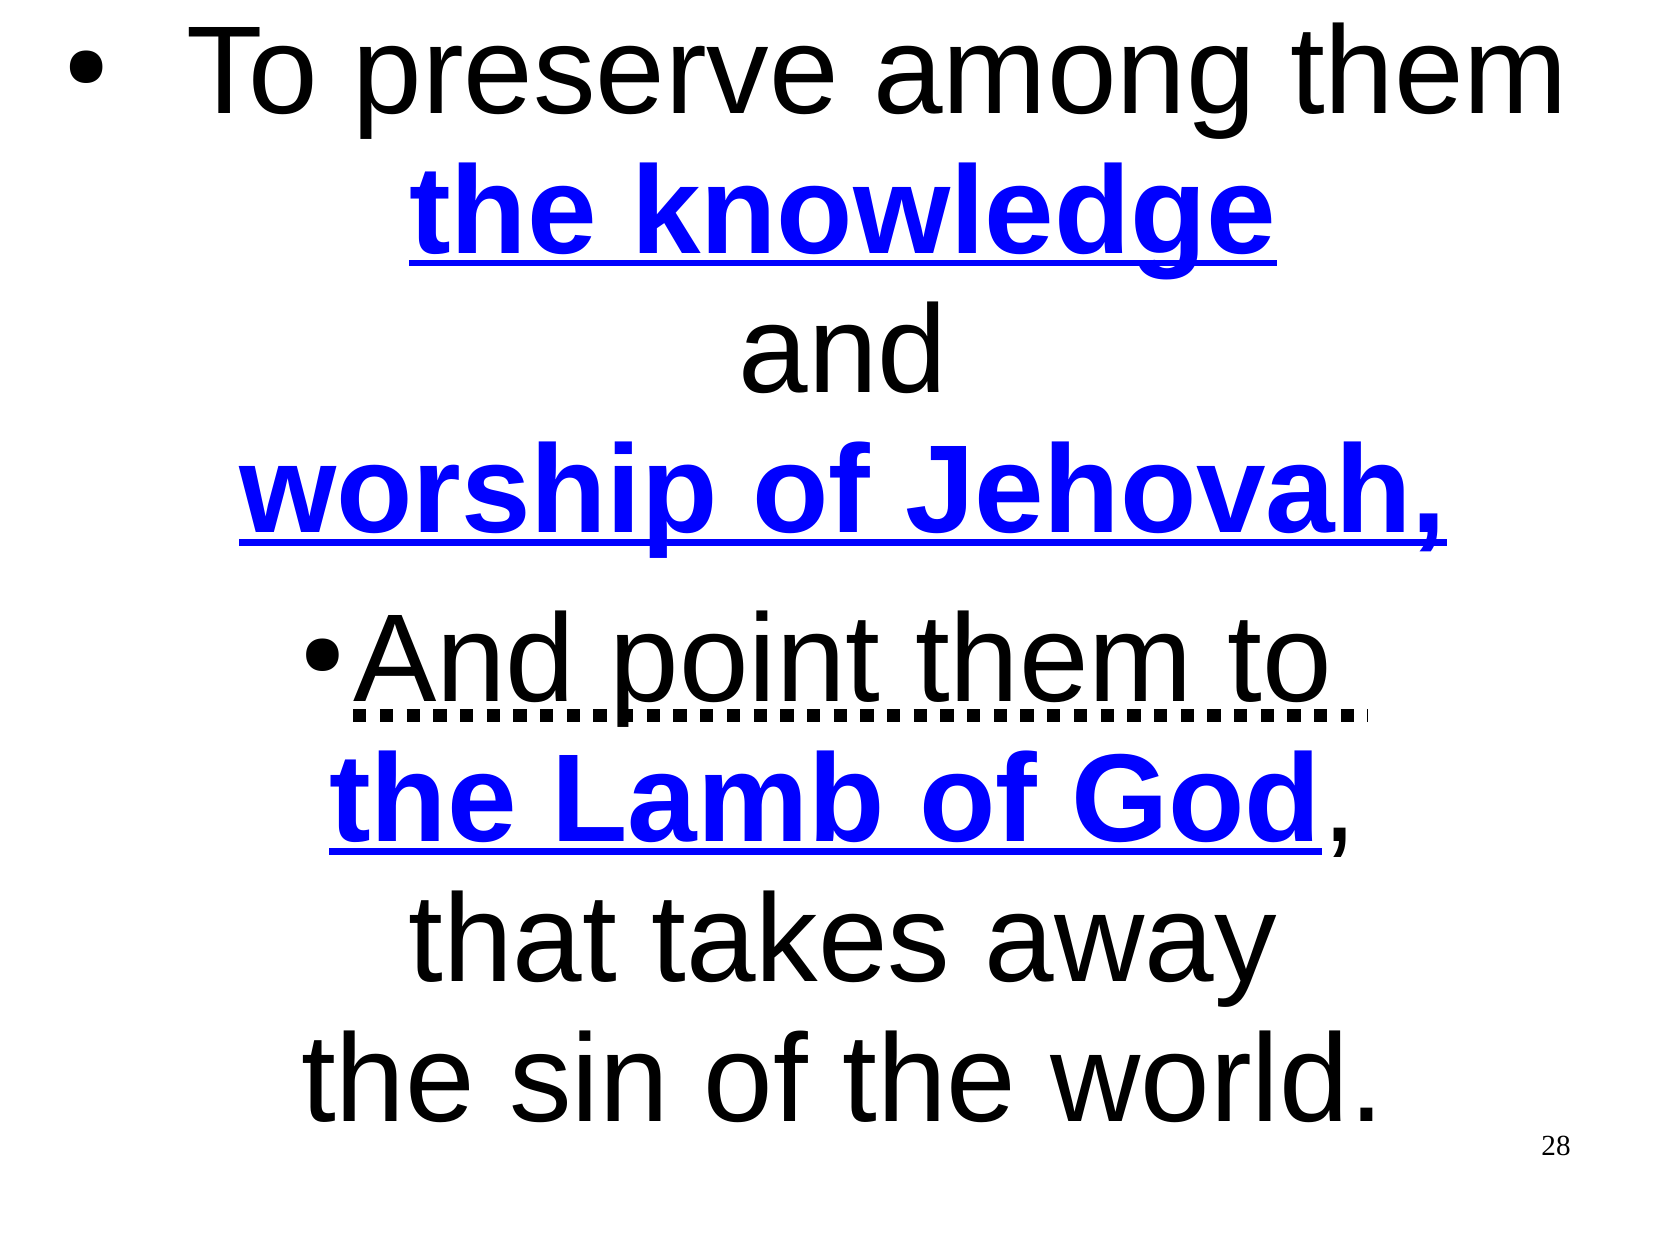

# To preserve among them the knowledge and worship of Jehovah,
And point them to
the Lamb of God,
that takes away
the sin of the world.
28